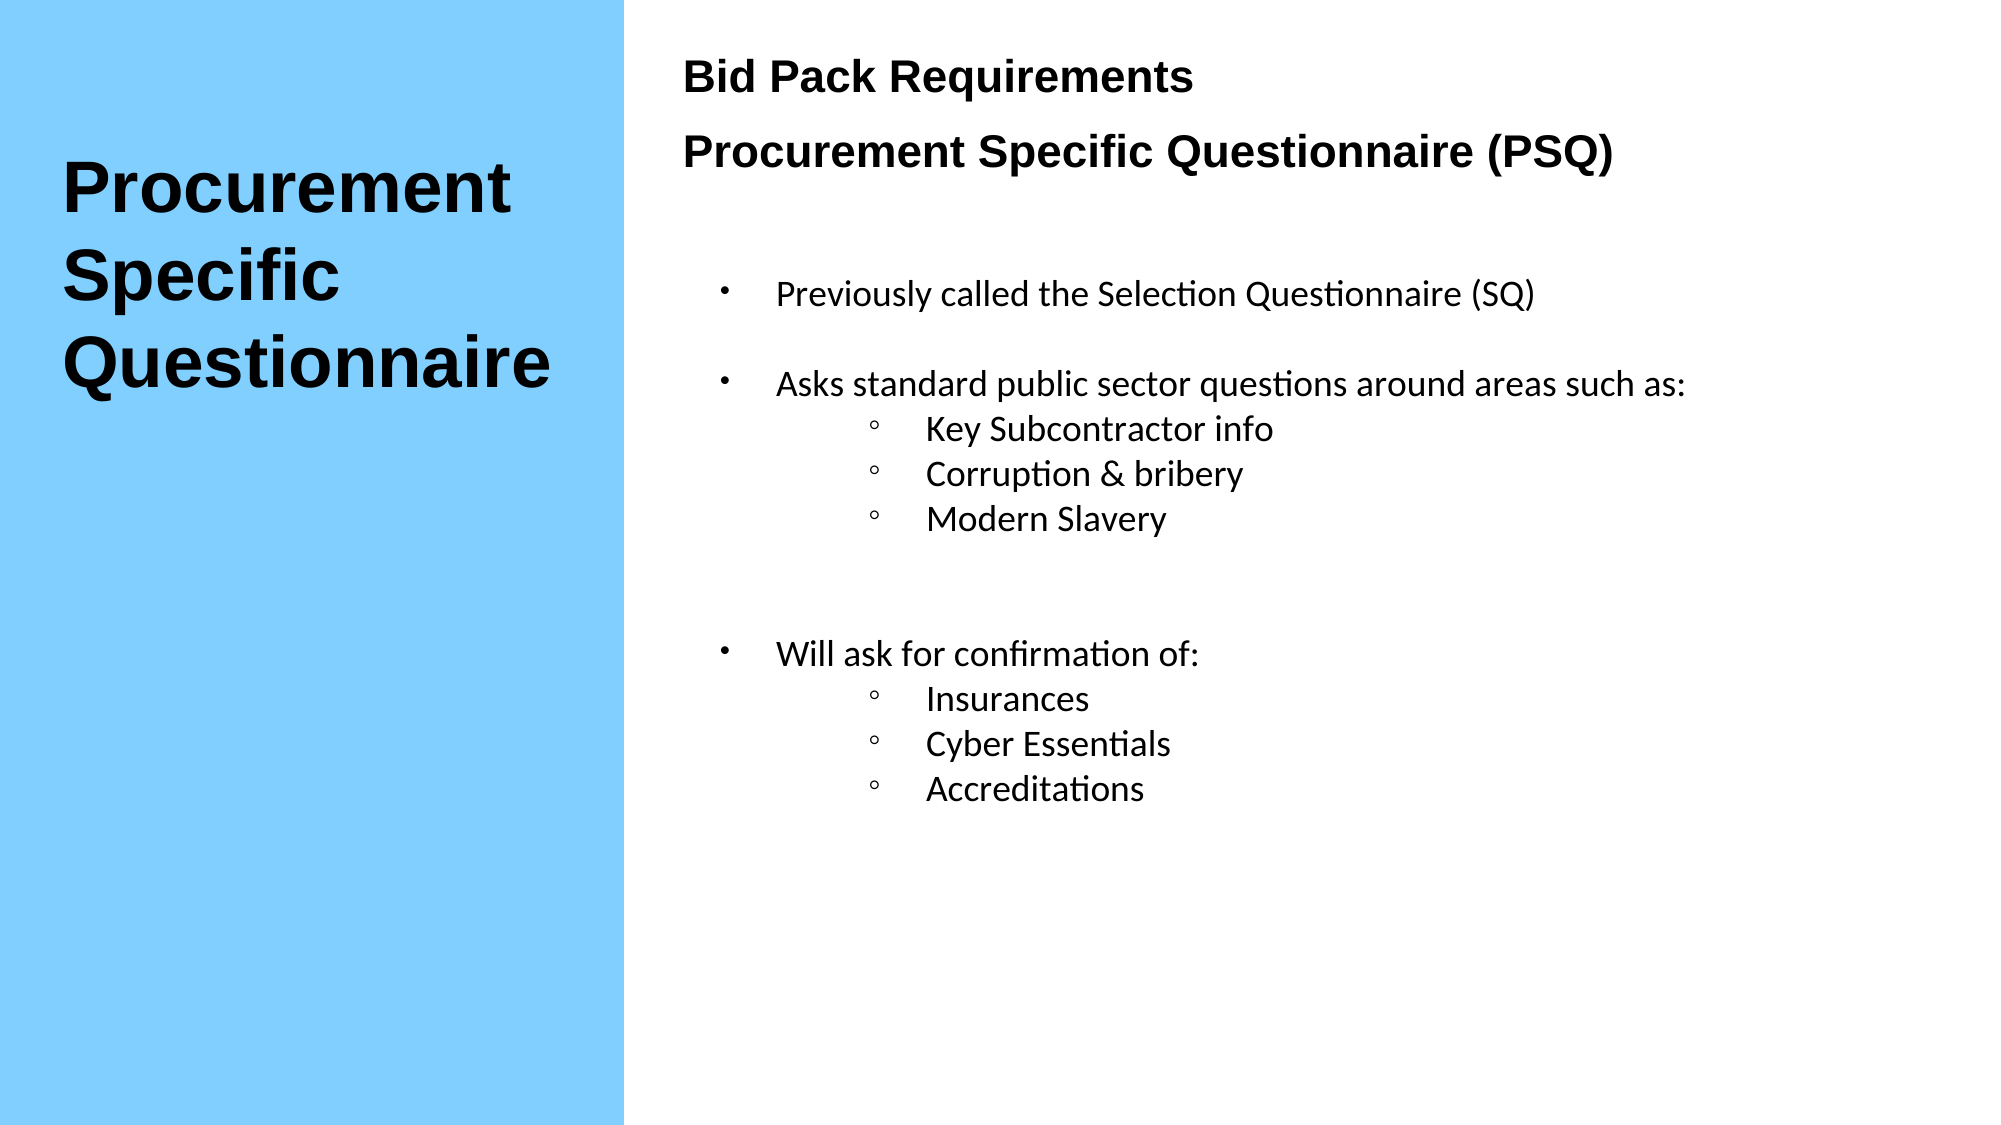

# Bid Pack Requirements
Procurement Specific Questionnaire (PSQ)
Procurement
Specific
Questionnaire
Previously called the Selection Questionnaire (SQ)
Asks standard public sector questions around areas such as:
Key Subcontractor info
Corruption & bribery
Modern Slavery
Will ask for confirmation of:
Insurances
Cyber Essentials
Accreditations